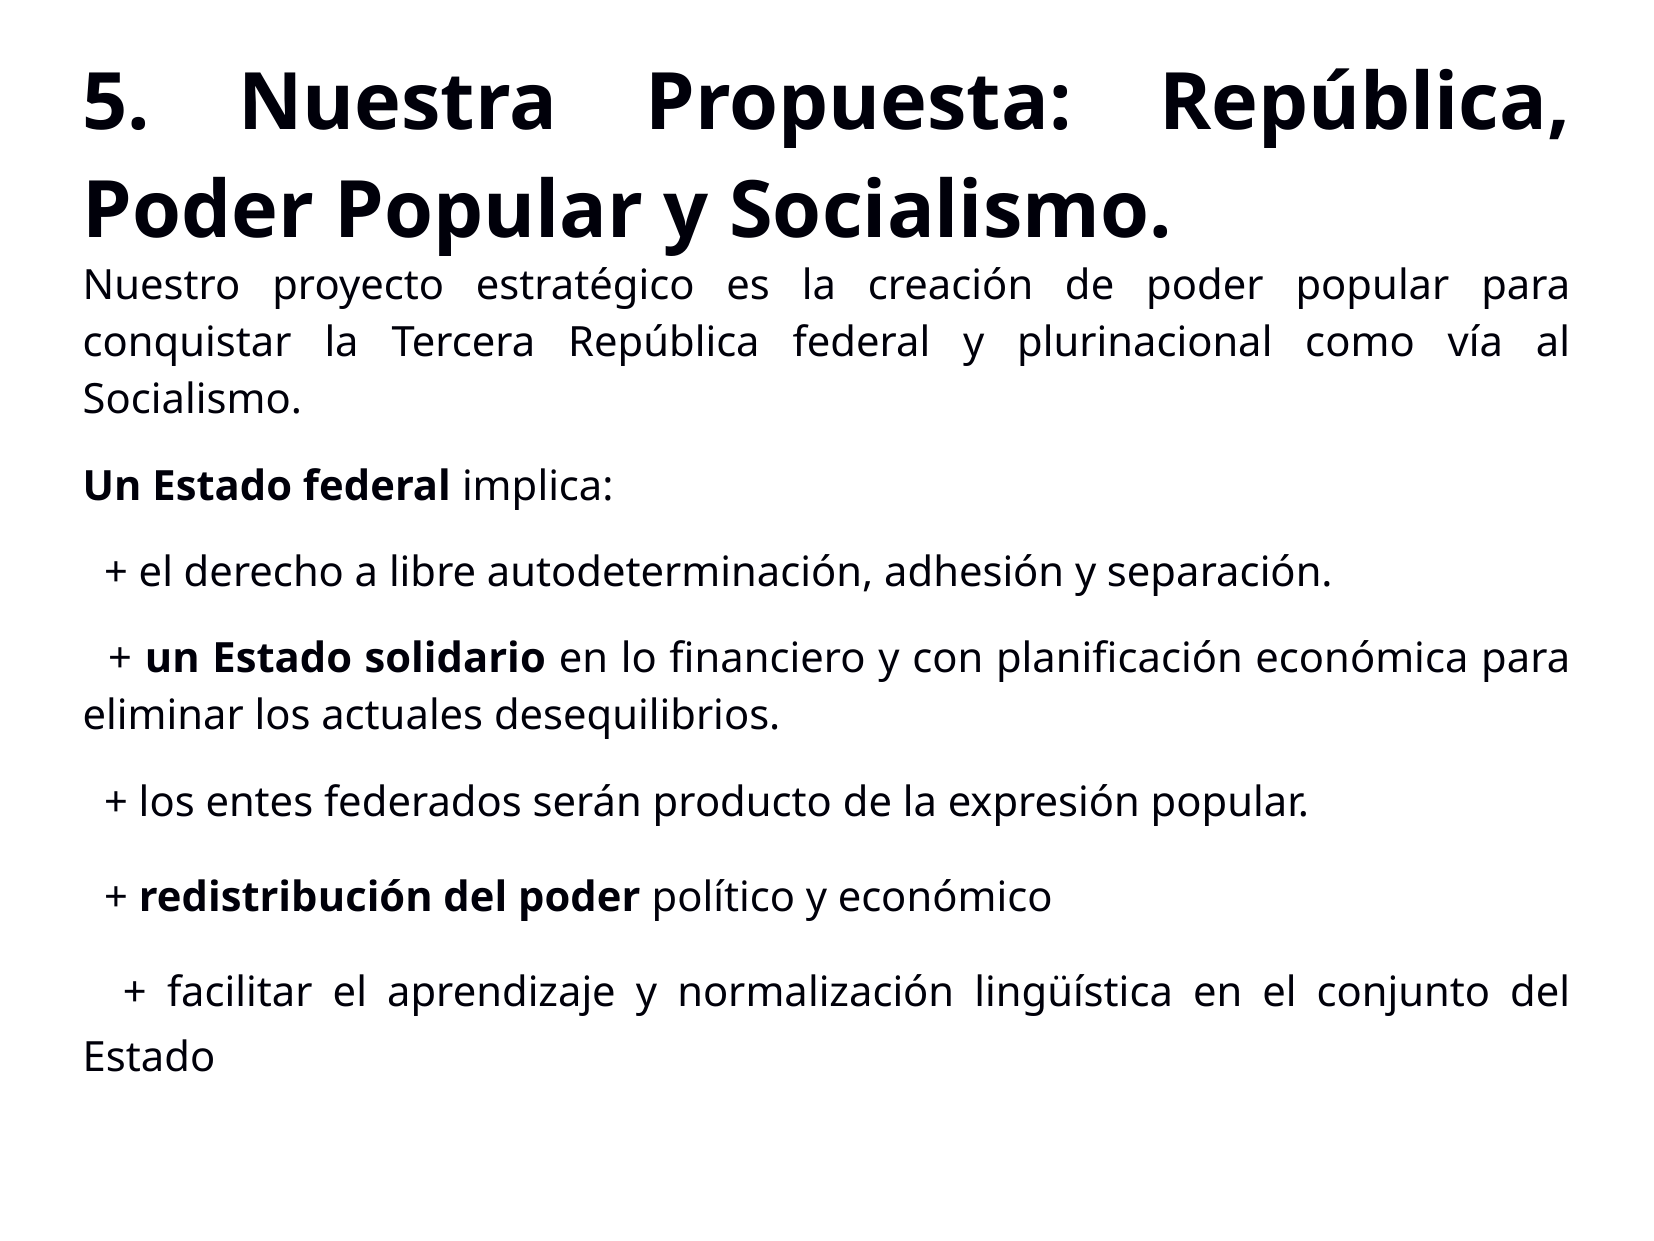

# 5. Nuestra Propuesta: República, Poder Popular y Socialismo.
Nuestro proyecto estratégico es la creación de poder popular para conquistar la Tercera República federal y plurinacional como vía al Socialismo.
Un Estado federal implica:
 + el derecho a libre autodeterminación, adhesión y separación.
 + un Estado solidario en lo financiero y con planificación económica para eliminar los actuales desequilibrios.
 + los entes federados serán producto de la expresión popular.
 + redistribución del poder político y económico
 + facilitar el aprendizaje y normalización lingüística en el conjunto del Estado